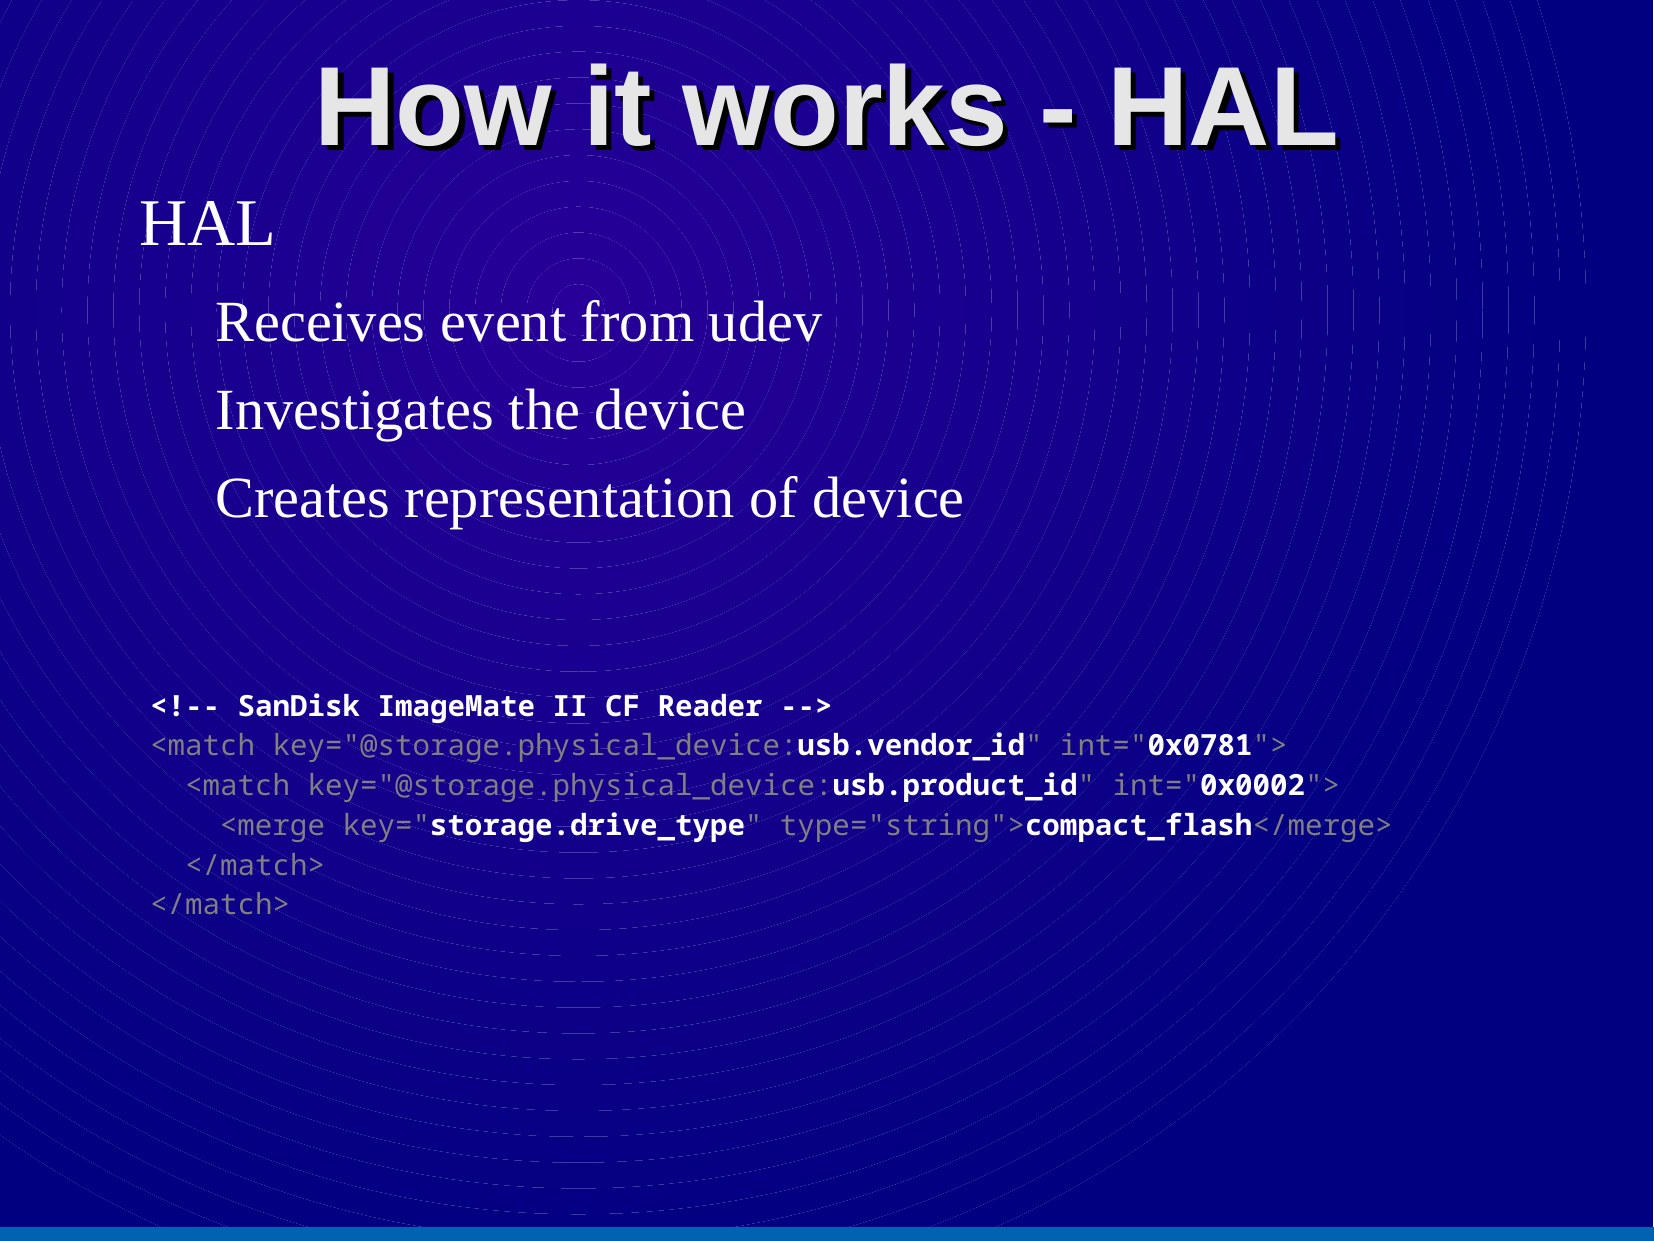

# How it works - HAL
HAL
Receives event from udev
Investigates the device
Creates representation of device
<!-- SanDisk ImageMate II CF Reader -->
<match key="@storage.physical_device:usb.vendor_id" int="0x0781">
 <match key="@storage.physical_device:usb.product_id" int="0x0002">
 <merge key="storage.drive_type" type="string">compact_flash</merge>
 </match>
</match>